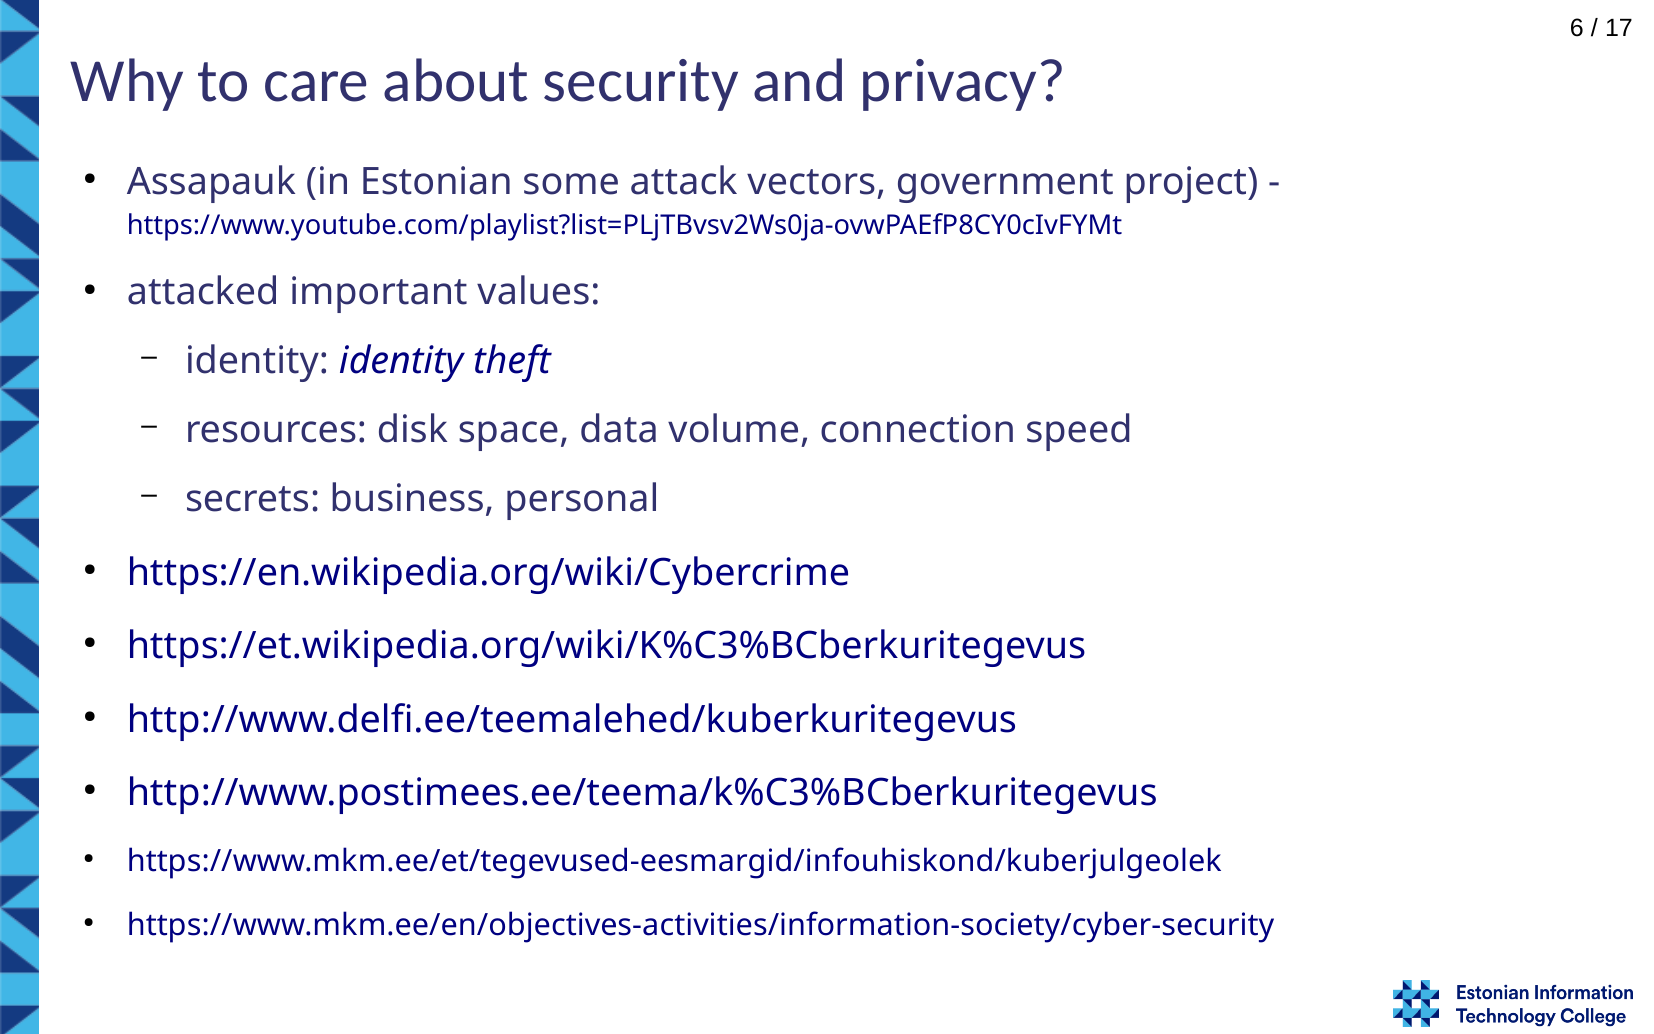

# Why to care about security and privacy?
Assapauk (in Estonian some attack vectors, government project) - https://www.youtube.com/playlist?list=PLjTBvsv2Ws0ja-ovwPAEfP8CY0cIvFYMt
attacked important values:
identity: identity theft
resources: disk space, data volume, connection speed
secrets: business, personal
https://en.wikipedia.org/wiki/Cybercrime
https://et.wikipedia.org/wiki/K%C3%BCberkuritegevus
http://www.delfi.ee/teemalehed/kuberkuritegevus
http://www.postimees.ee/teema/k%C3%BCberkuritegevus
https://www.mkm.ee/et/tegevused-eesmargid/infouhiskond/kuberjulgeolek
https://www.mkm.ee/en/objectives-activities/information-society/cyber-security